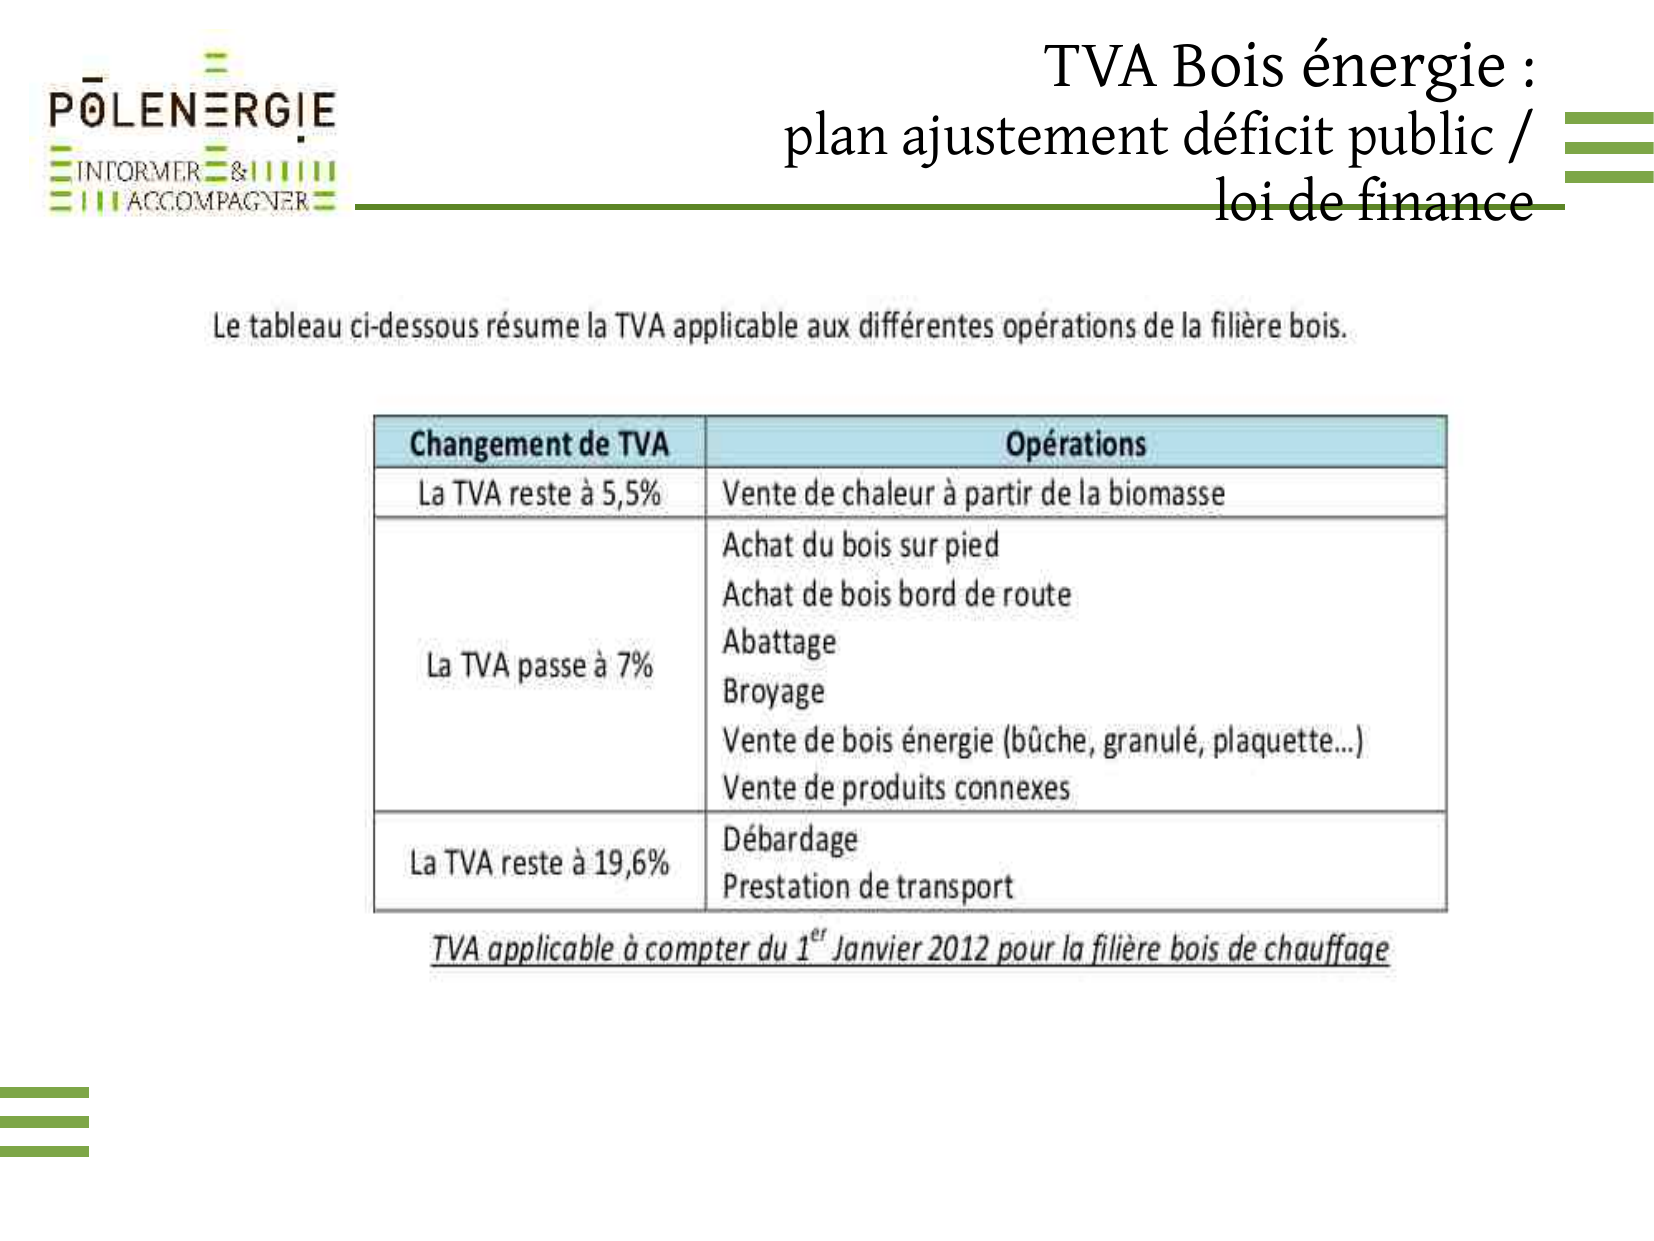

# TVA Bois énergie : plan ajustement déficit public / loi de finance